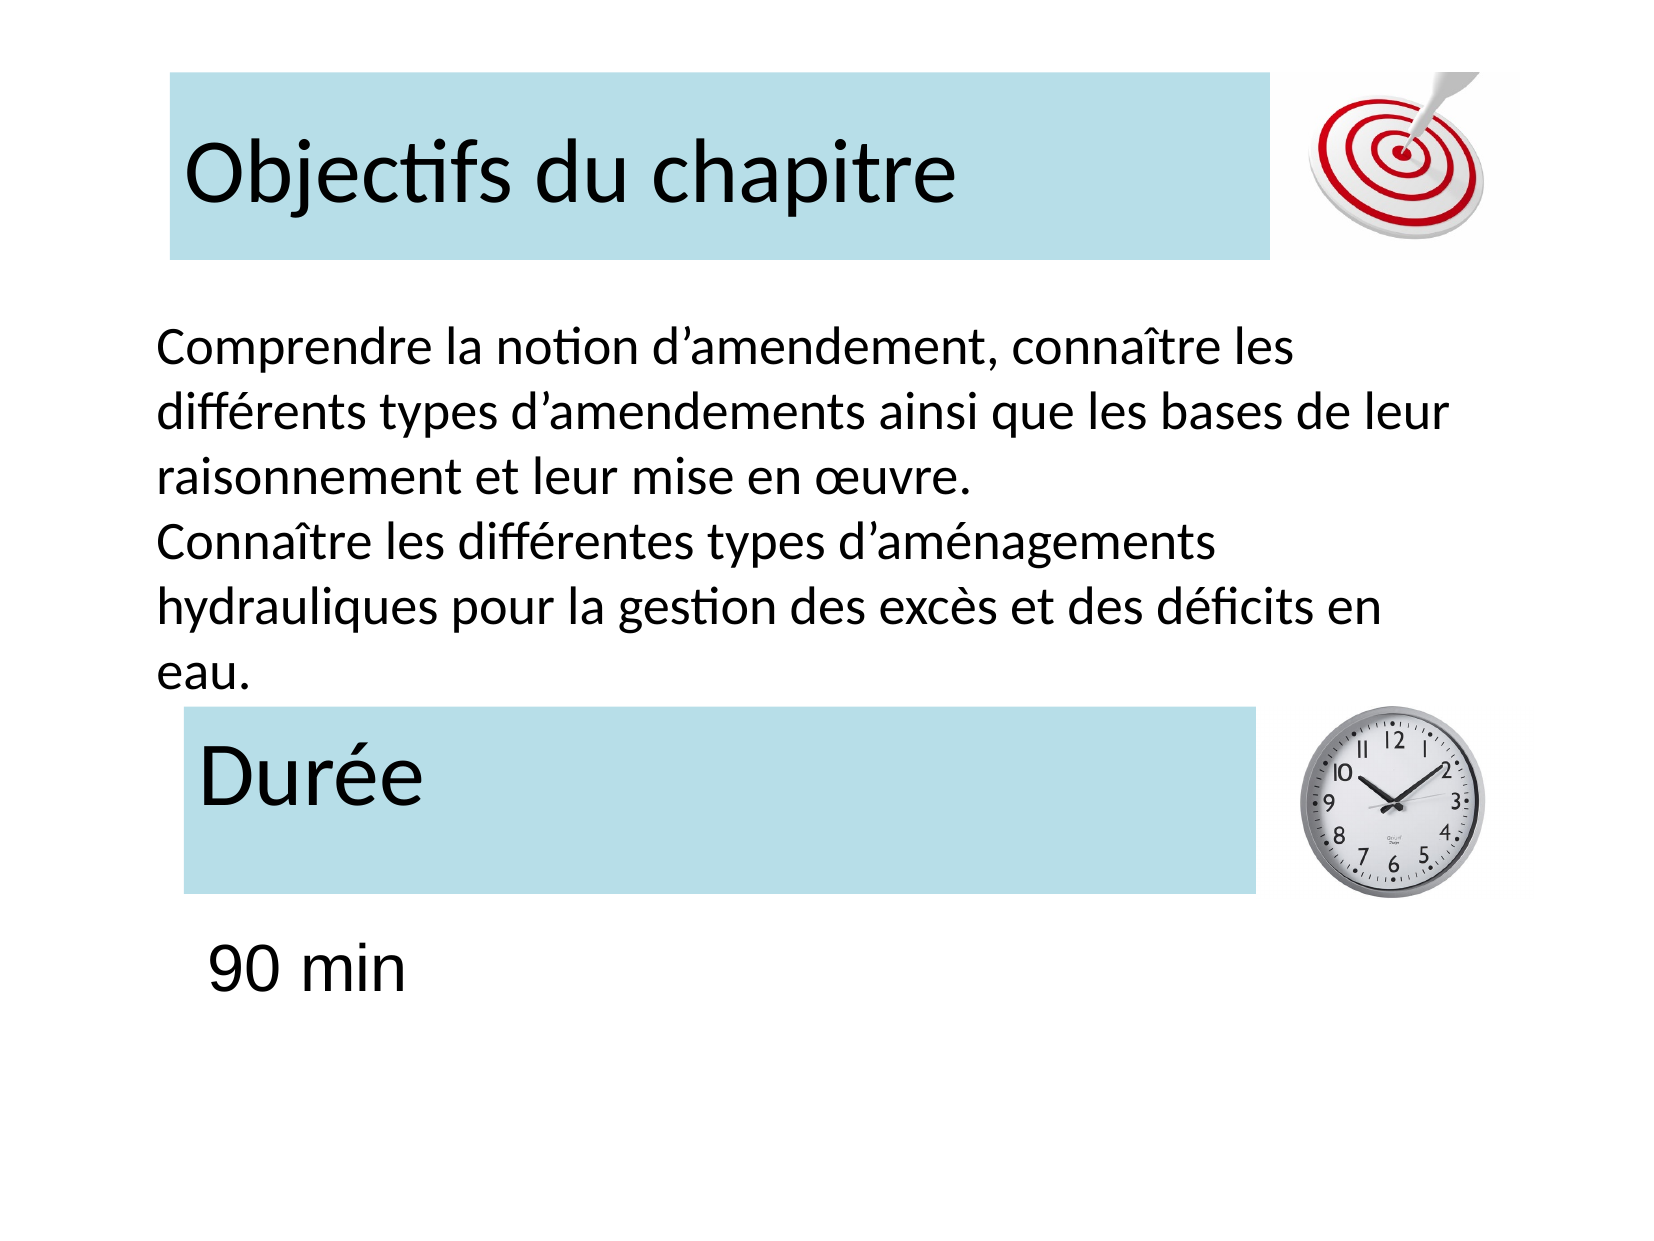

Objectifs du chapitre
Comprendre la notion d’amendement, connaître les différents types d’amendements ainsi que les bases de leur raisonnement et leur mise en œuvre.
Connaître les différentes types d’aménagements hydrauliques pour la gestion des excès et des déficits en eau.
Durée
90 min